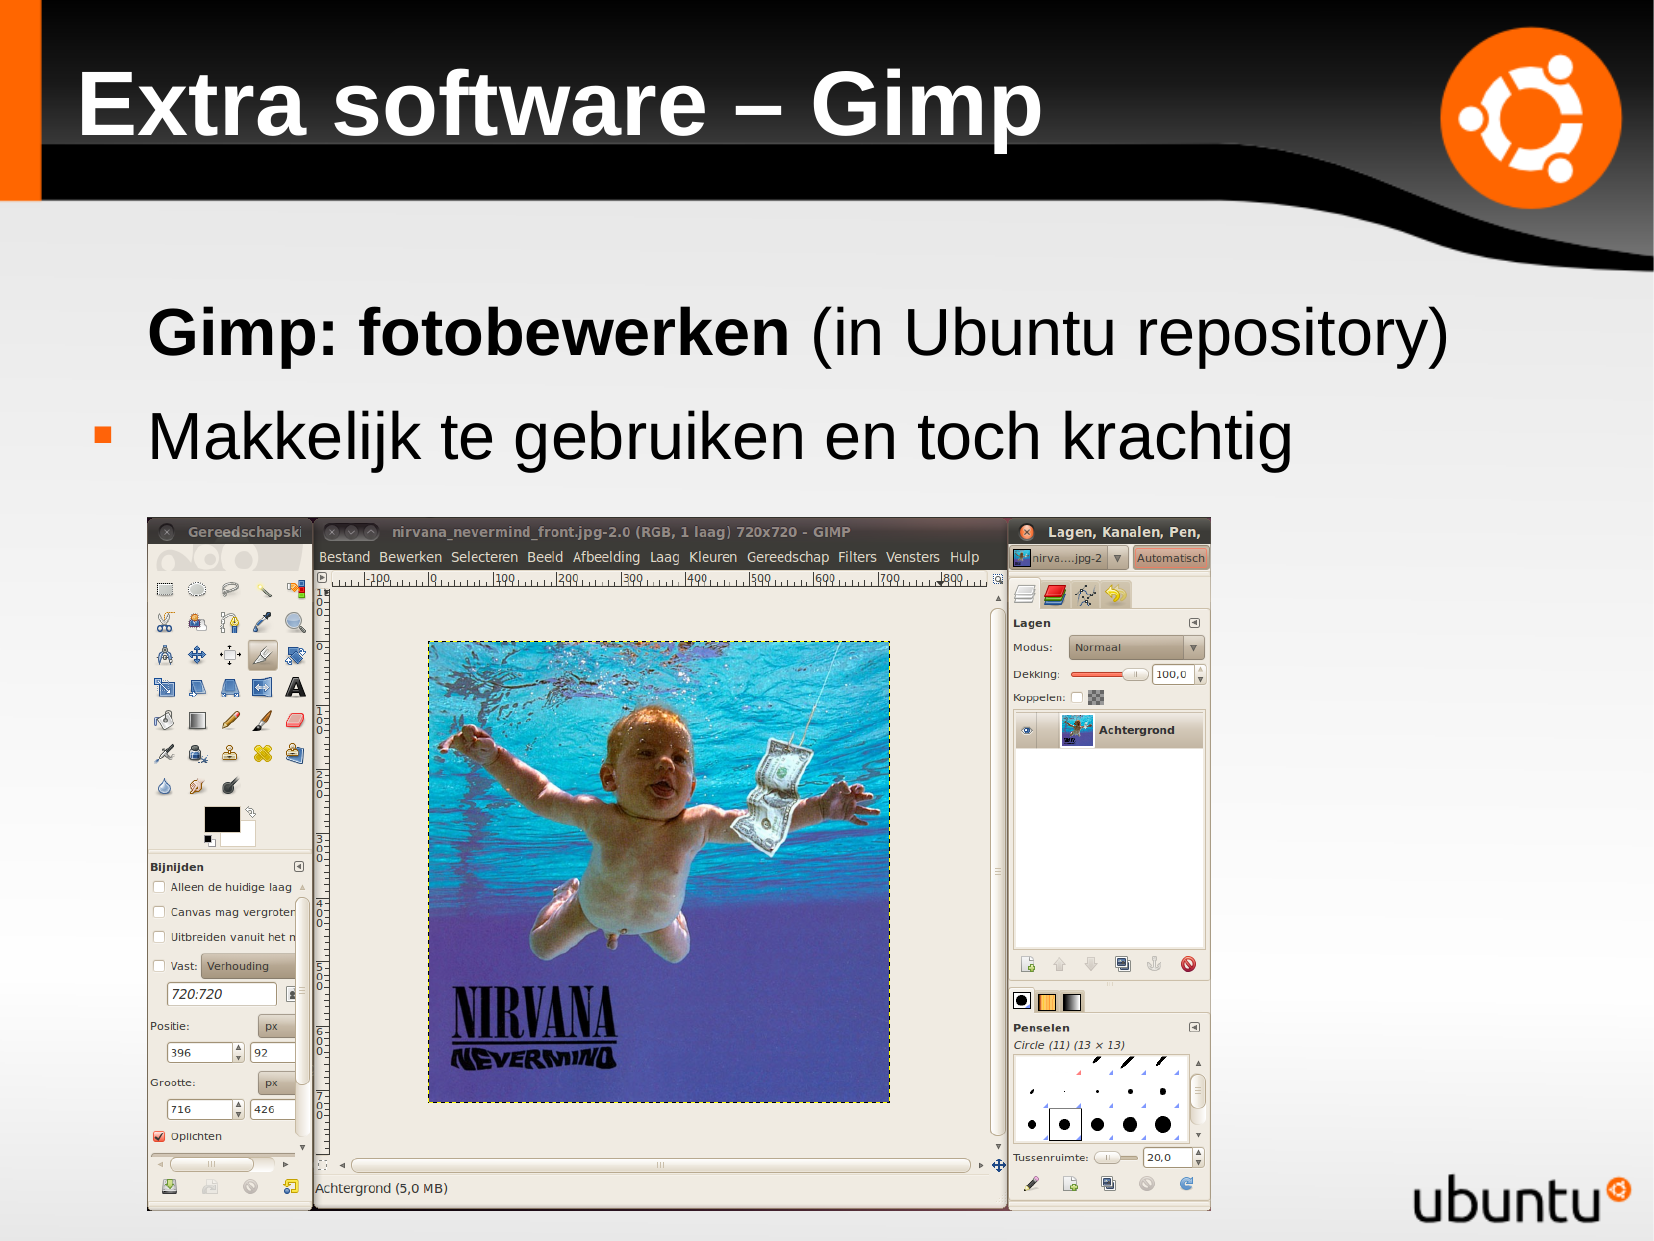

# Extra software – Gimp
Gimp: fotobewerken (in Ubuntu repository)
Makkelijk te gebruiken en toch krachtig